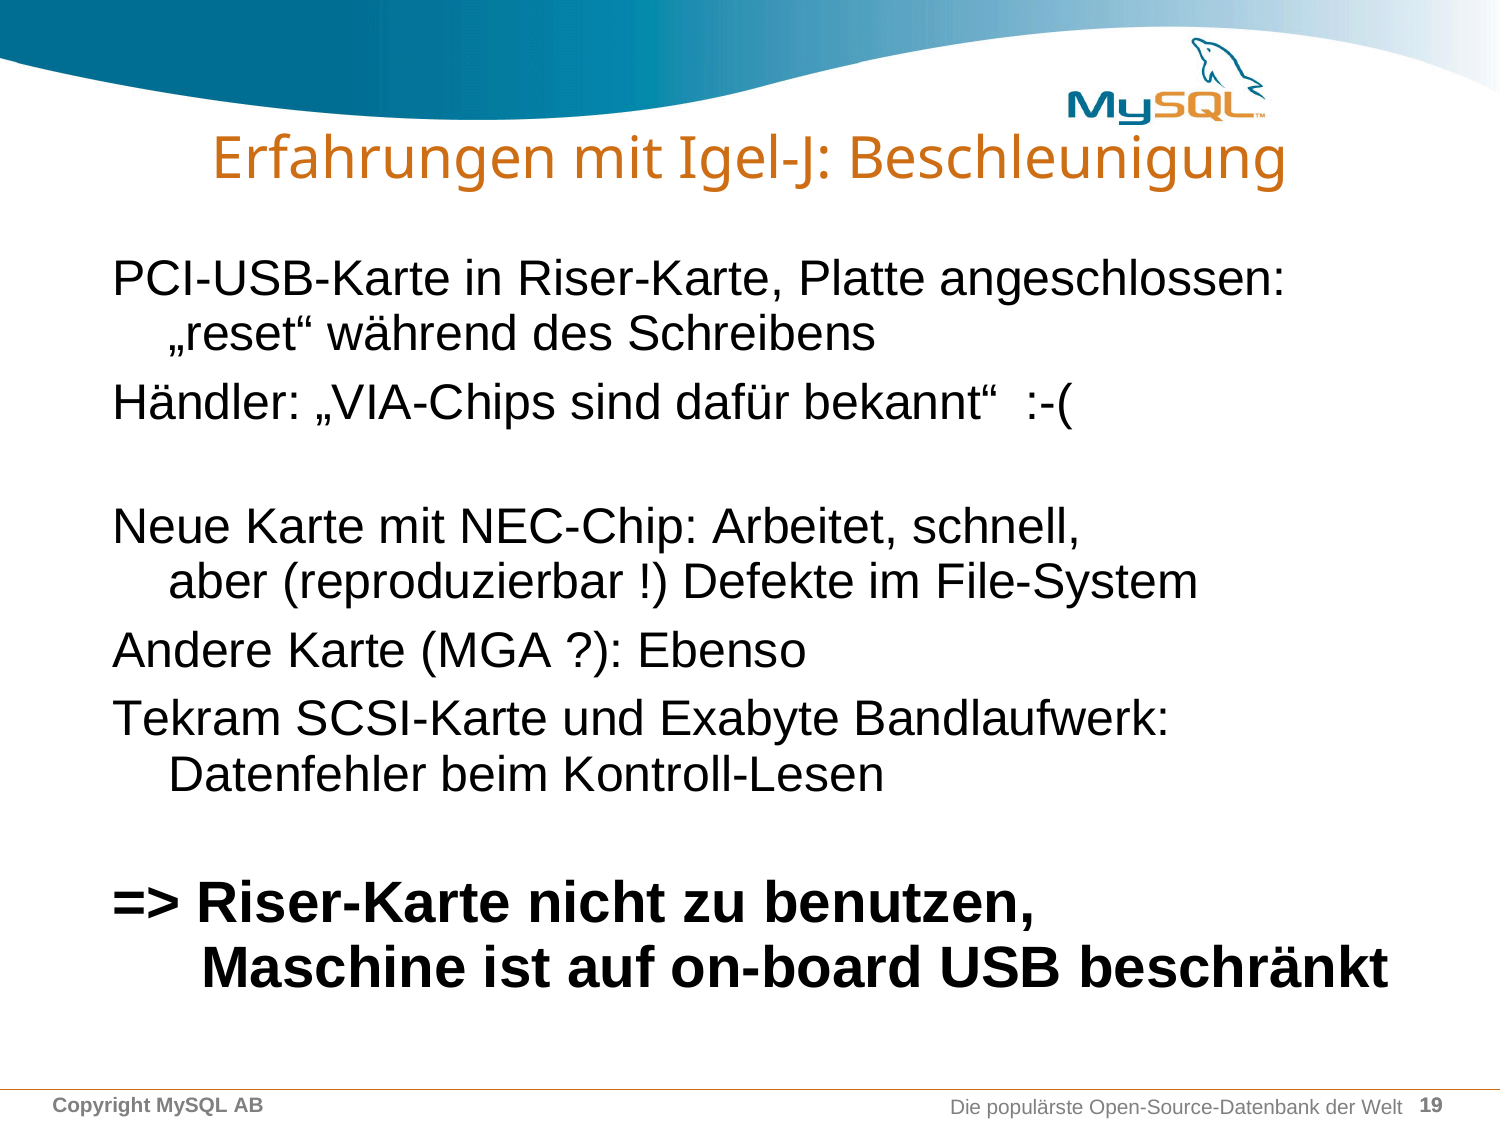

# Erfahrungen mit Igel-J: Beschleunigung
PCI-USB-Karte in Riser-Karte, Platte angeschlossen:
„reset“ während des Schreibens
Händler: „VIA-Chips sind dafür bekannt“ :-(
Neue Karte mit NEC-Chip: Arbeitet, schnell,
aber (reproduzierbar !) Defekte im File-System
Andere Karte (MGA ?): Ebenso
Tekram SCSI-Karte und Exabyte Bandlaufwerk:
Datenfehler beim Kontroll-Lesen
=> Riser-Karte nicht zu benutzen,
 Maschine ist auf on-board USB beschränkt